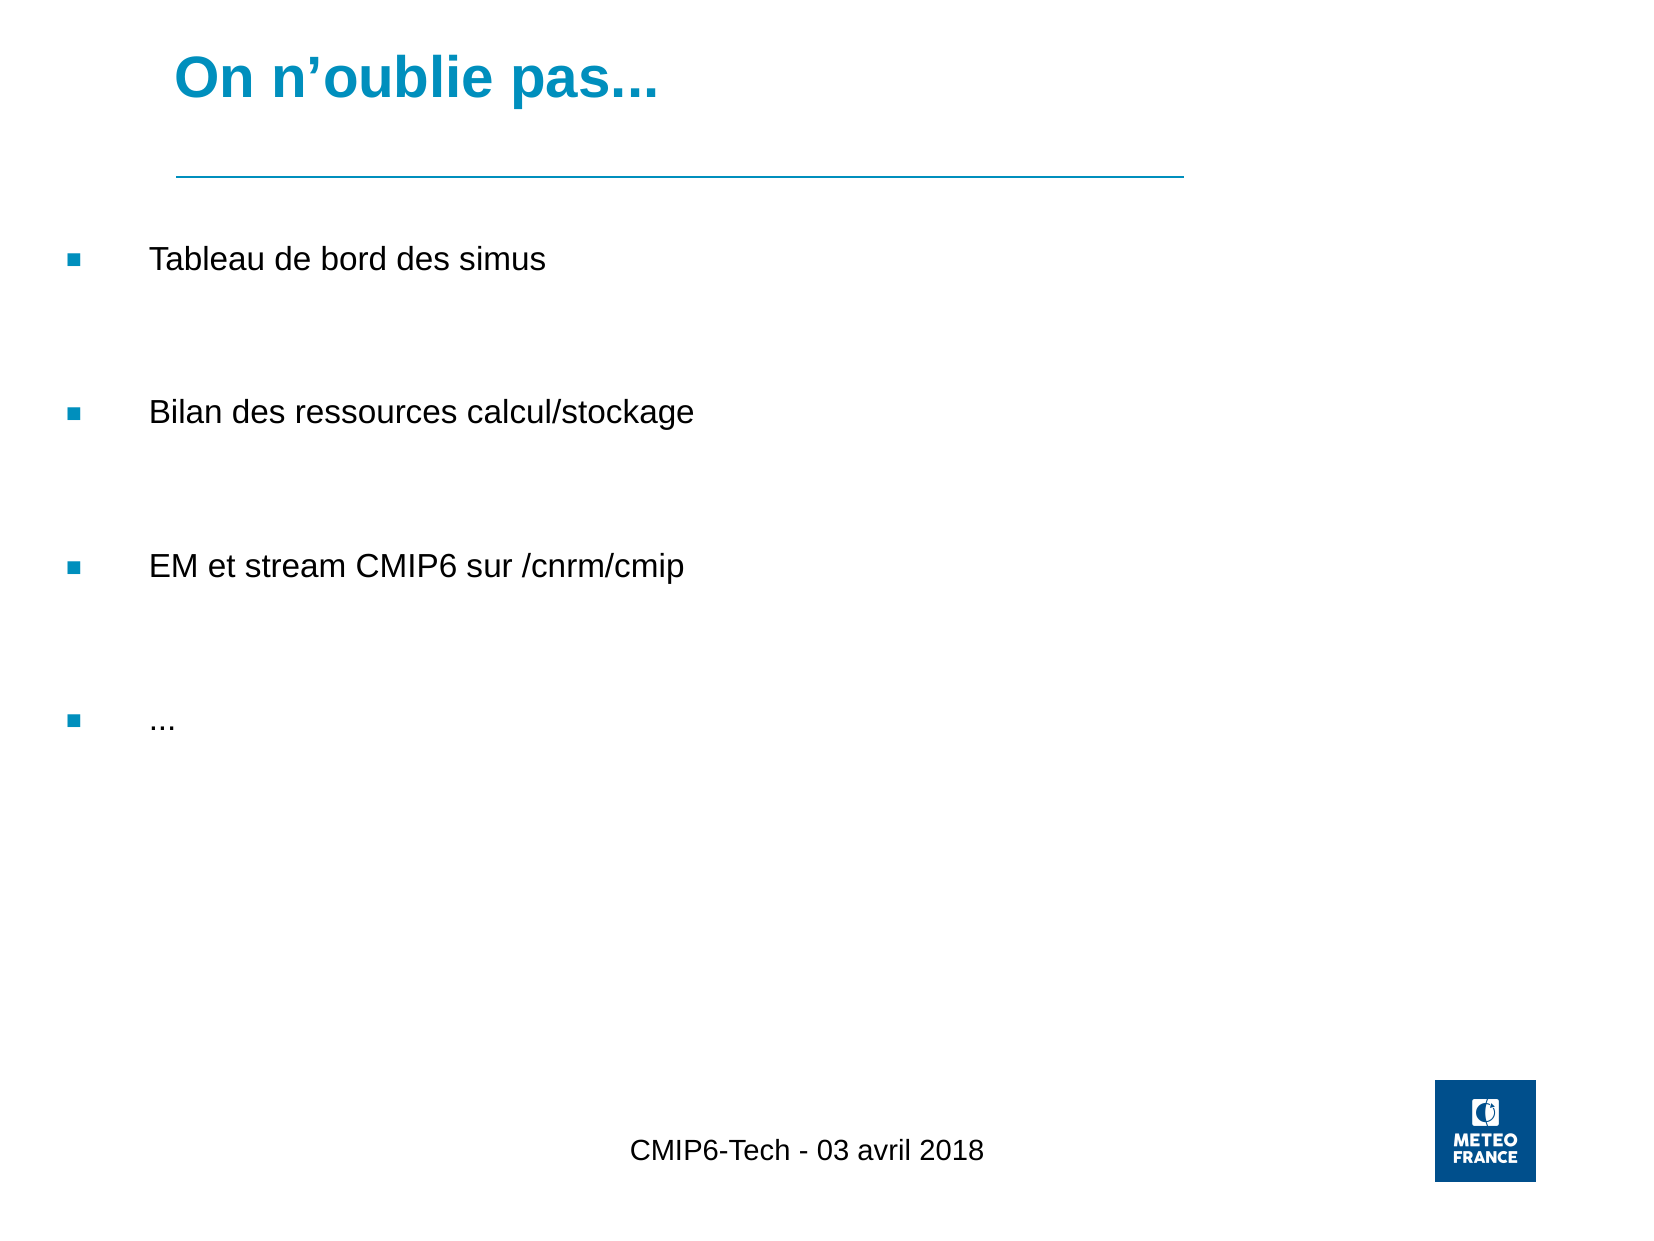

# On n’oublie pas...
Tableau de bord des simus
Bilan des ressources calcul/stockage
EM et stream CMIP6 sur /cnrm/cmip
...
CMIP6-Tech - 03 avril 2018